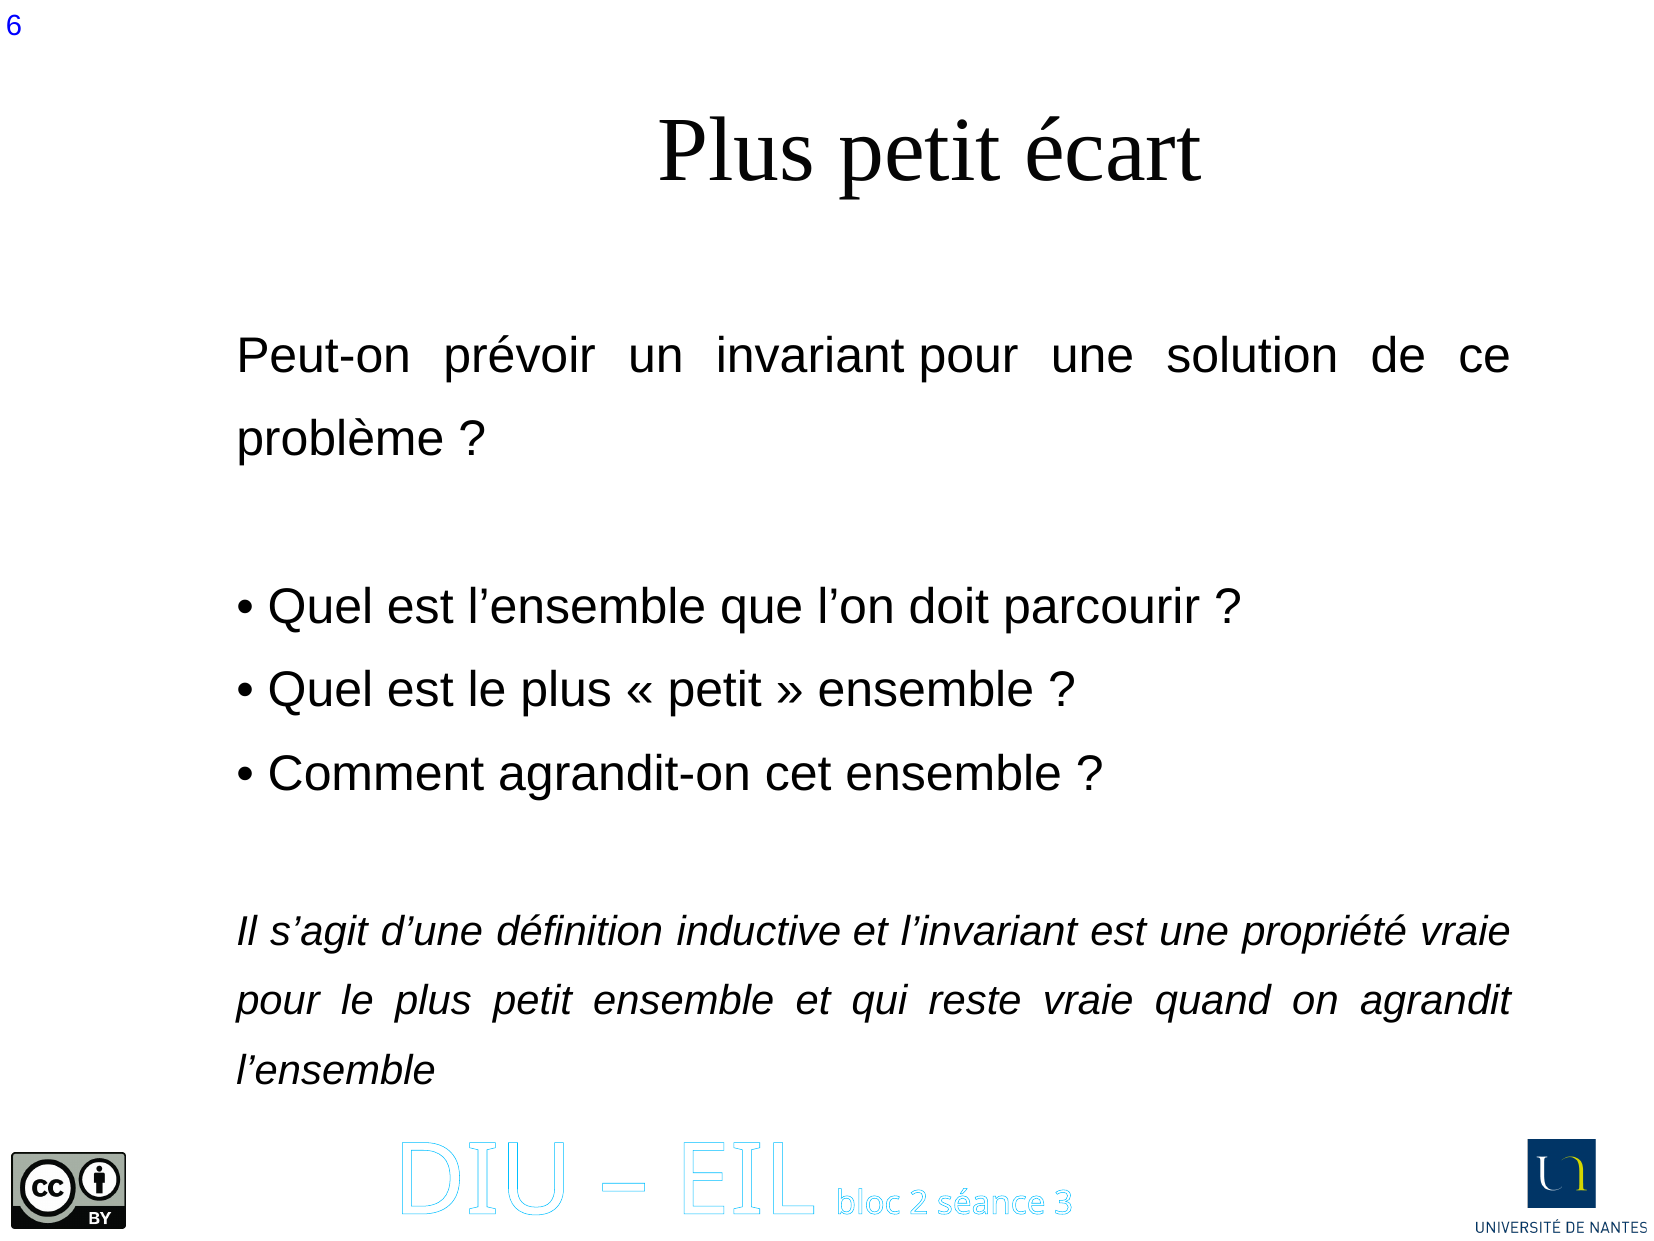

6
# Plus petit écart
Peut-on prévoir un invariant pour une solution de ce problème ?
• Quel est l’ensemble que l’on doit parcourir ?
• Quel est le plus « petit » ensemble ?
• Comment agrandit-on cet ensemble ?
Il s’agit d’une définition inductive et l’invariant est une propriété vraie pour le plus petit ensemble et qui reste vraie quand on agrandit l’ensemble